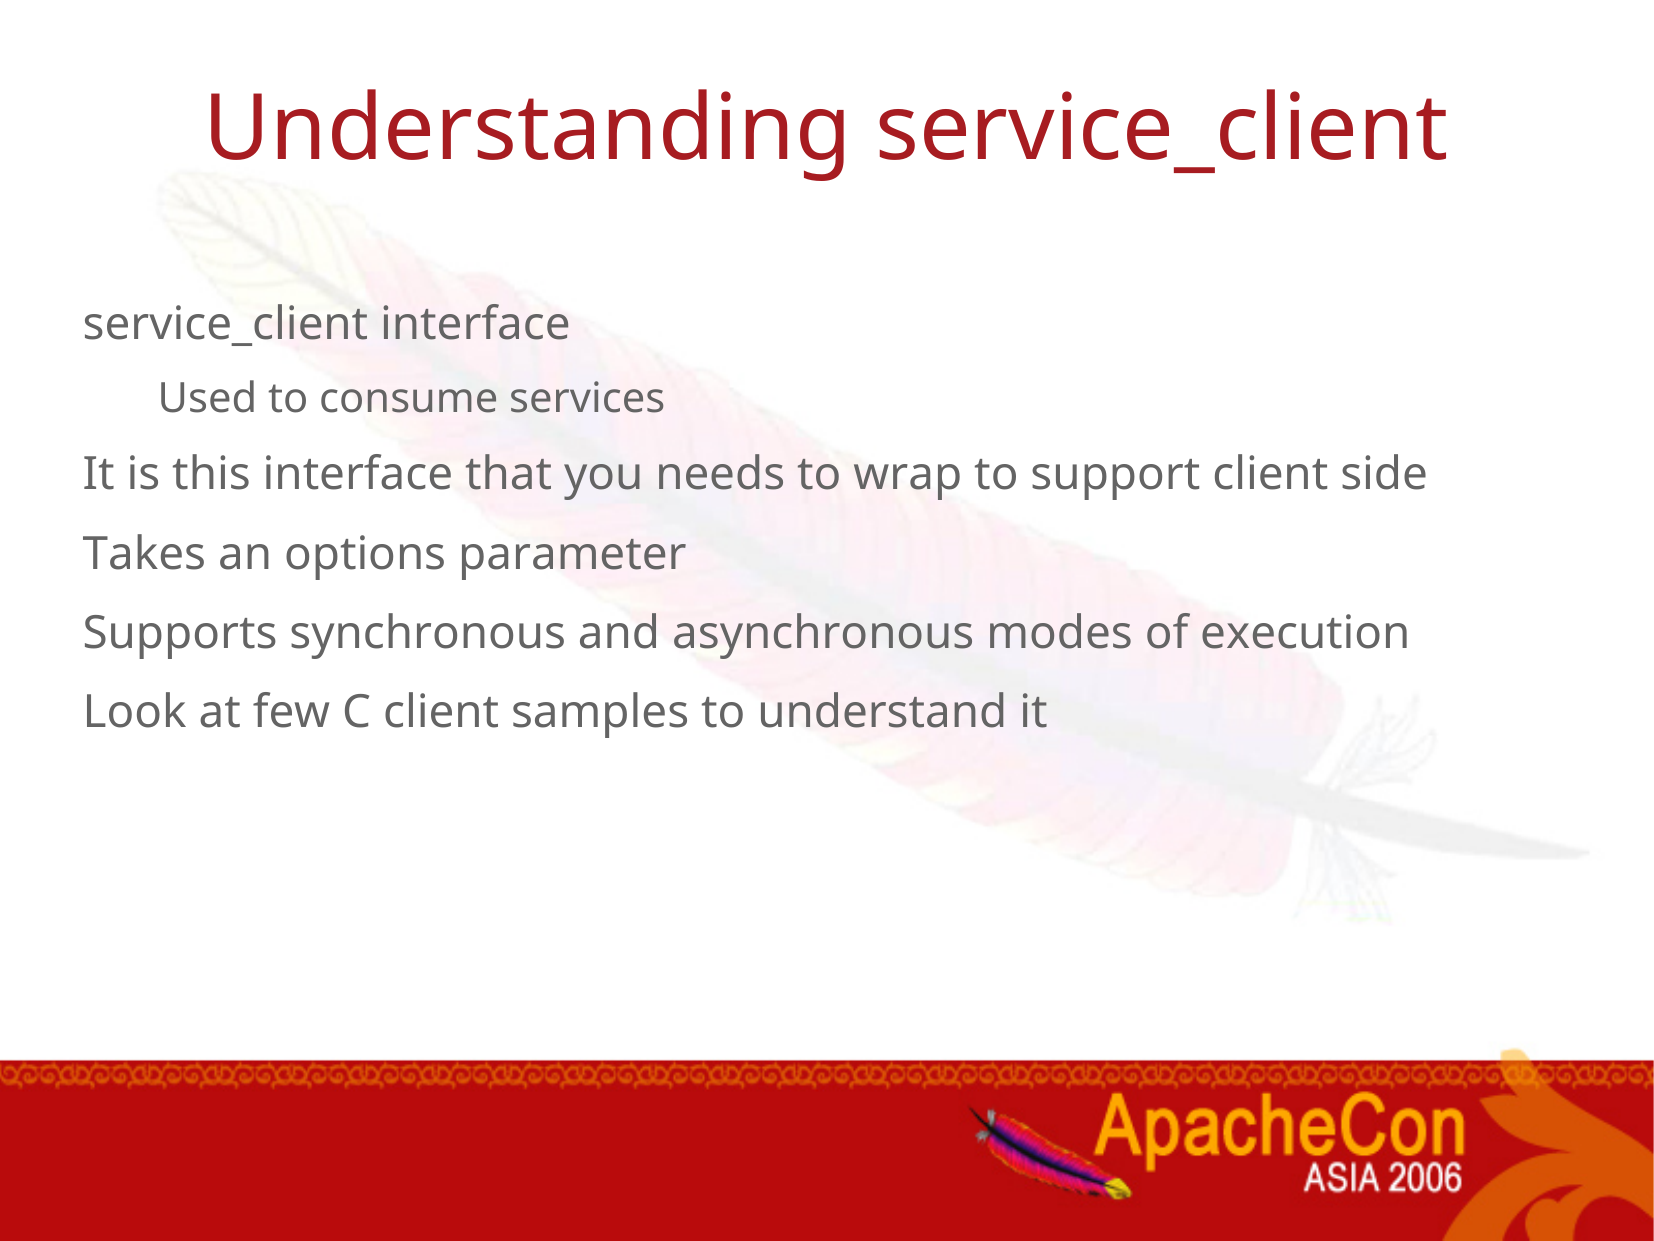

# Understanding service_client
service_client interface
Used to consume services
It is this interface that you needs to wrap to support client side
Takes an options parameter
Supports synchronous and asynchronous modes of execution
Look at few C client samples to understand it